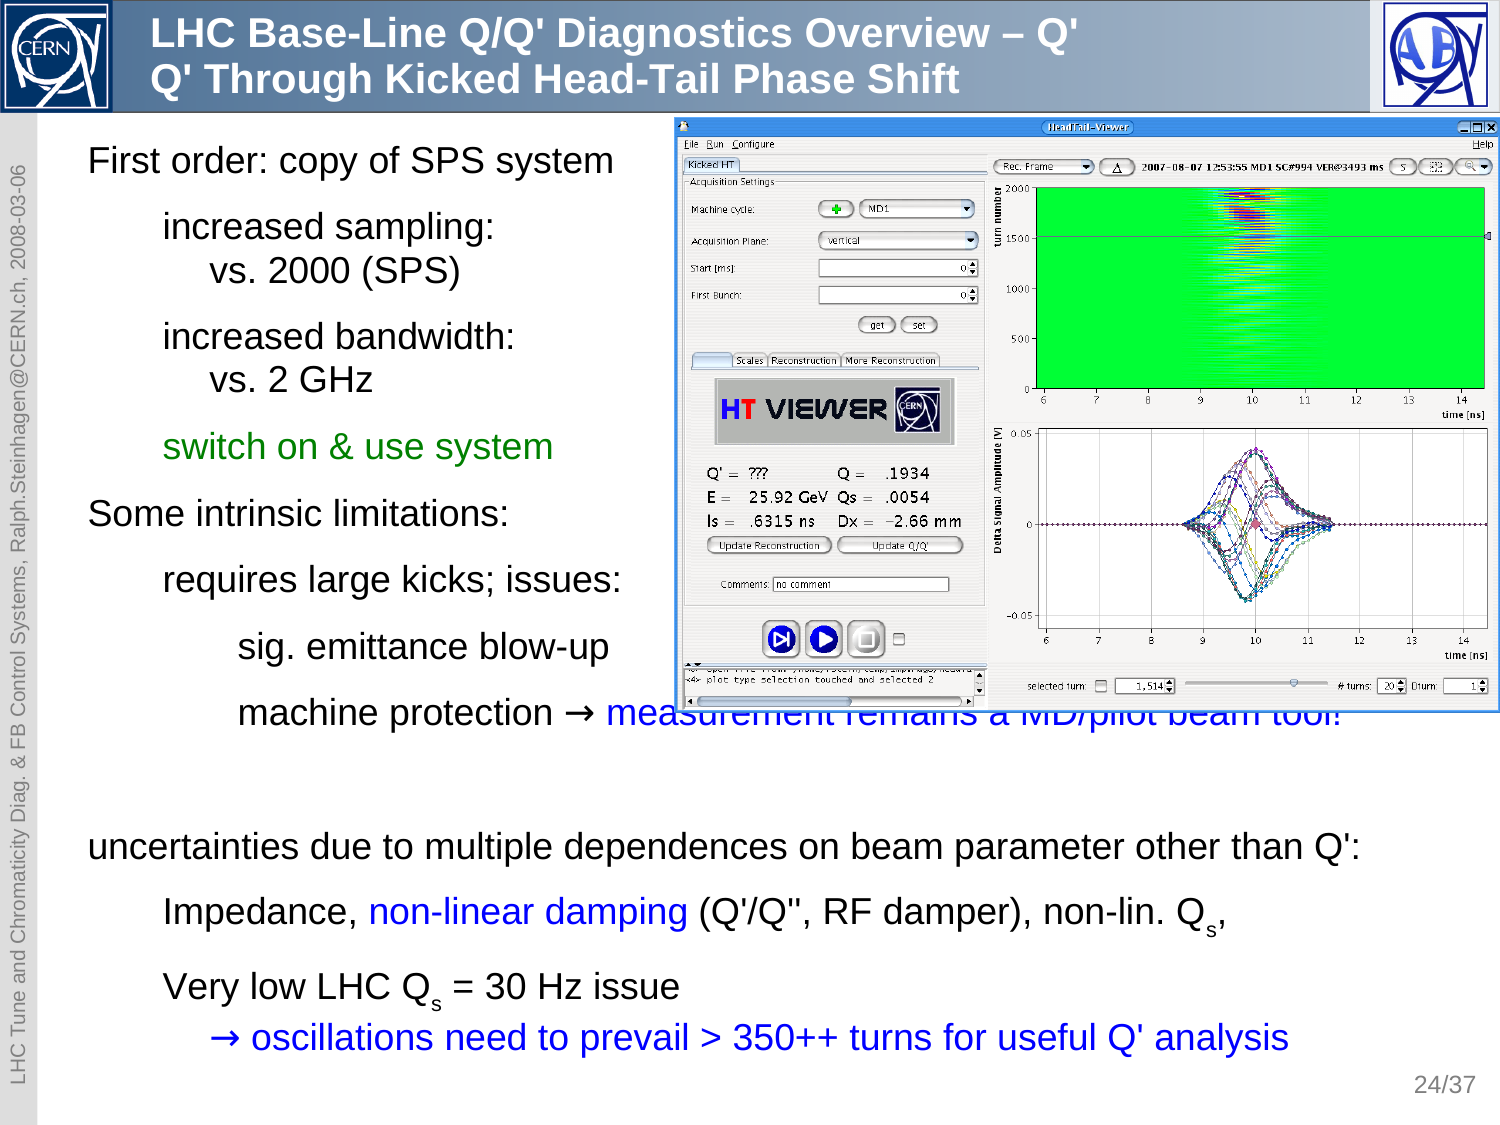

# LHC Base-Line Q/Q' Diagnostics Overview – Q' Q' Through Kicked Head-Tail Phase Shift
First order: copy of SPS system
increased sampling:						5000 (LHC) vs. 2000 (SPS)
increased bandwidth: 						 > 3 GHz vs. 2 GHz
switch on & use system
Some intrinsic limitations:
requires large kicks; issues:
sig. emittance blow-up
machine protection → measurement remains a MD/pilot beam tool!
uncertainties due to multiple dependences on beam parameter other than Q':
Impedance, non-linear damping (Q'/Q'', RF damper), non-lin. Qs,
Very low LHC Qs = 30 Hz issue 					 → oscillations need to prevail > 350++ turns for useful Q' analysis